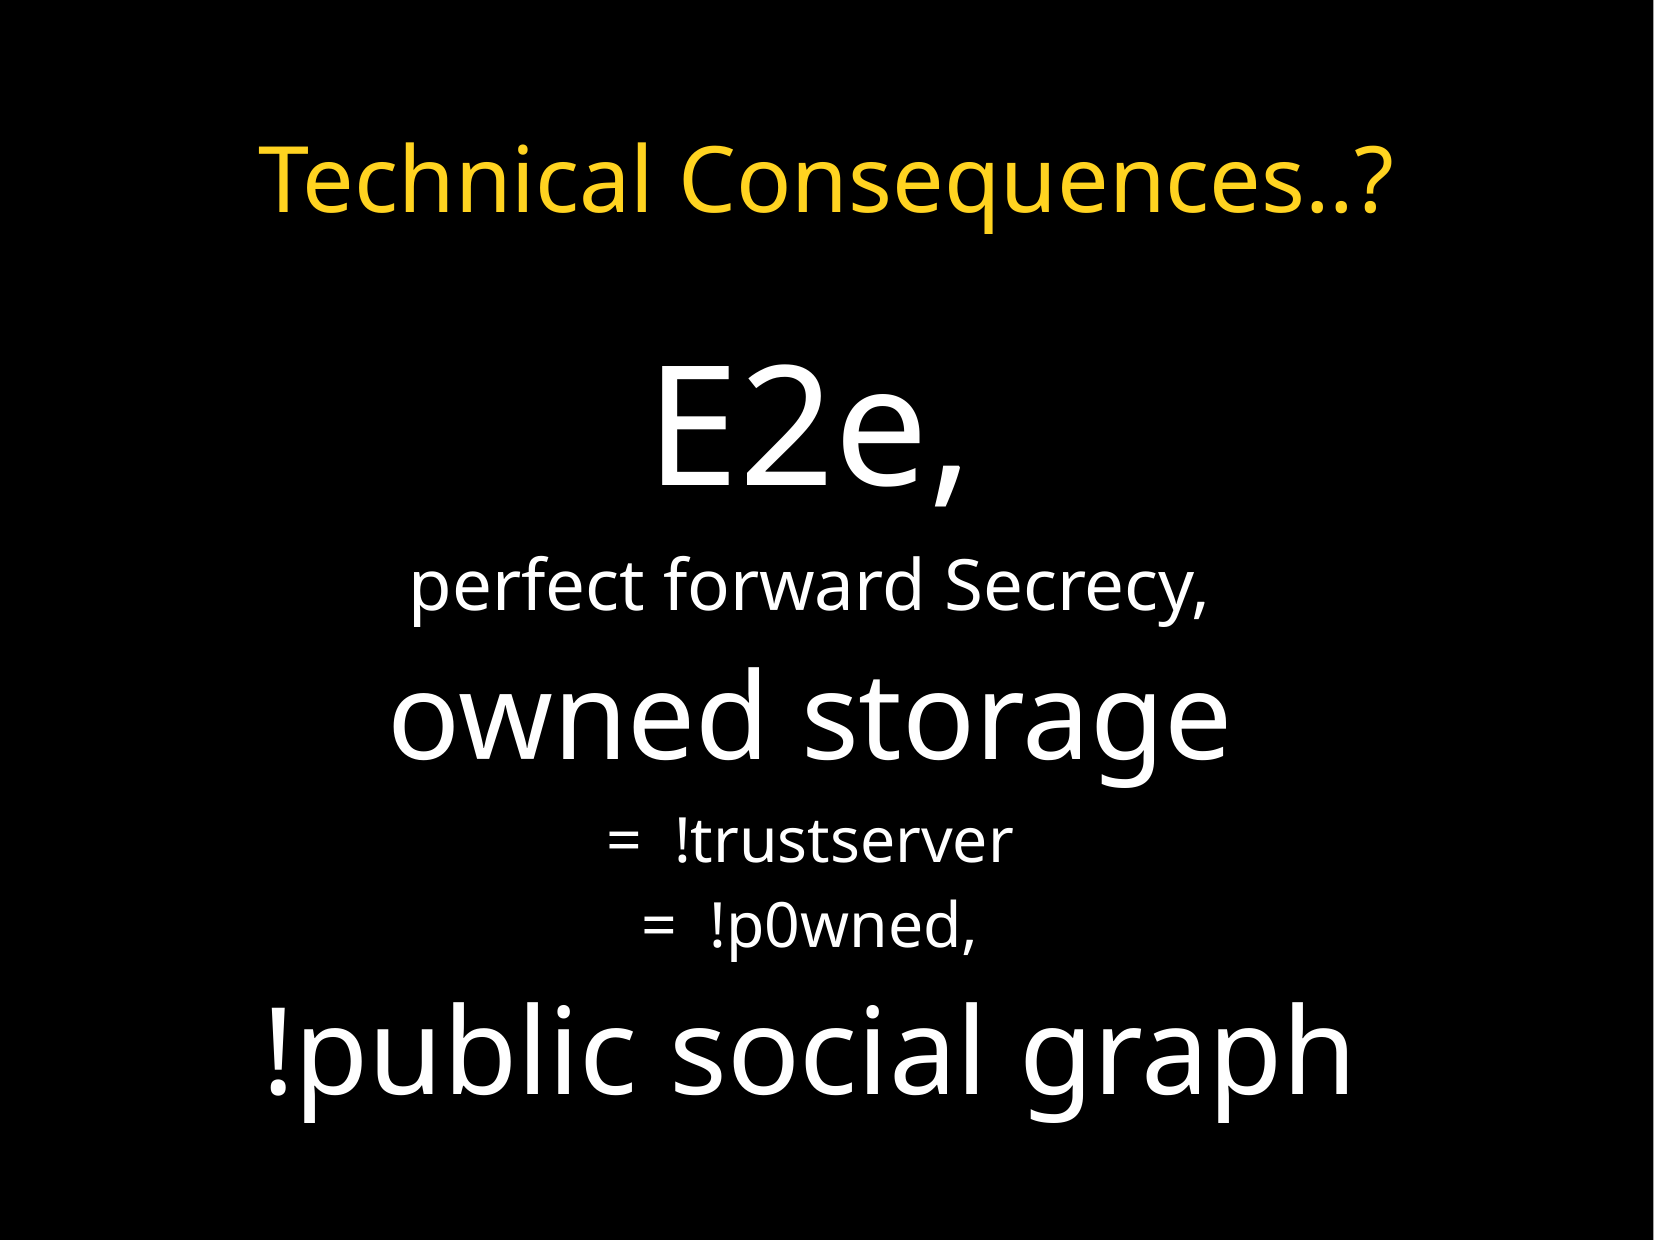

# Technical Consequences..?
E2e,
perfect forward Secrecy,
owned storage
= !trustserver
= !p0wned,
!public social graph